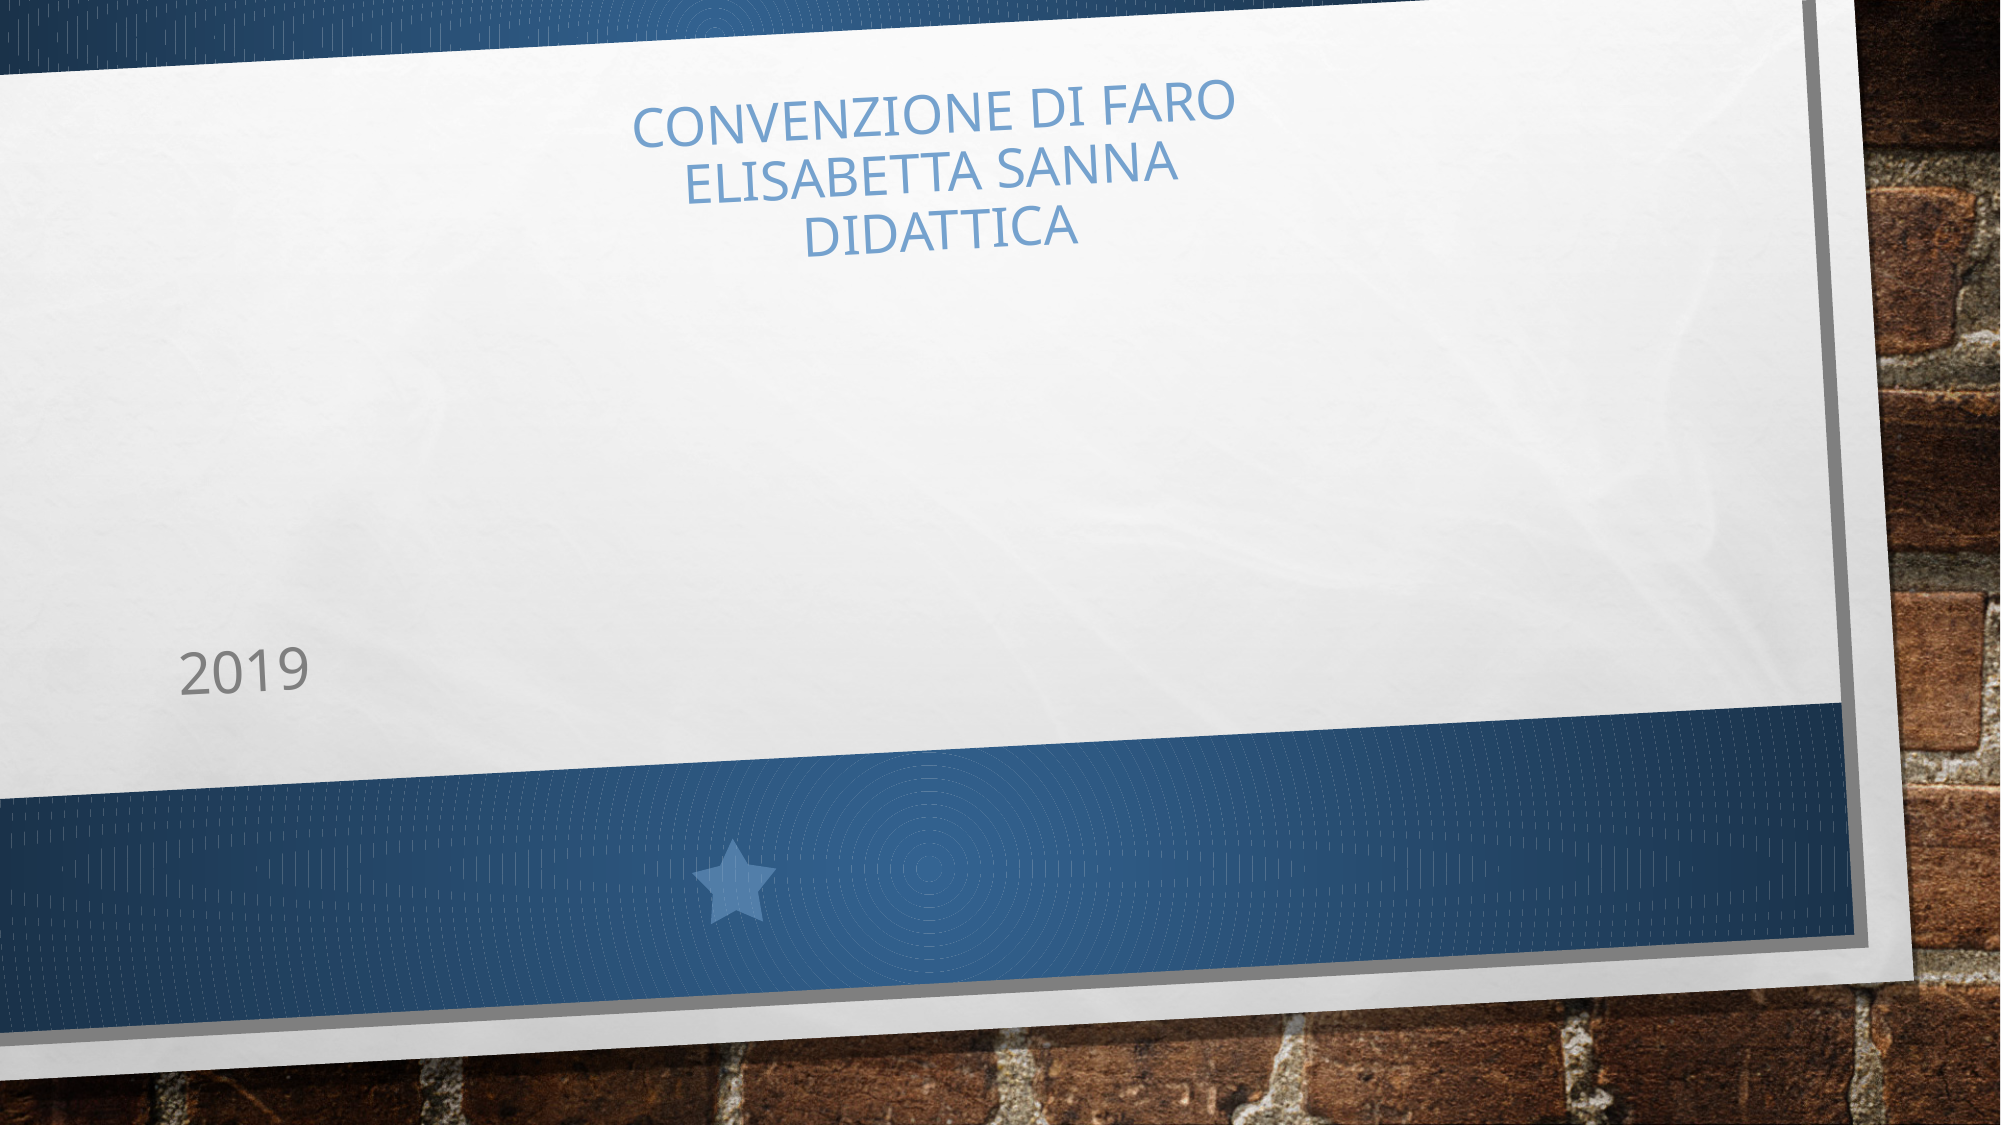

# Convenzione di faro Elisabetta sanna didattica
2019